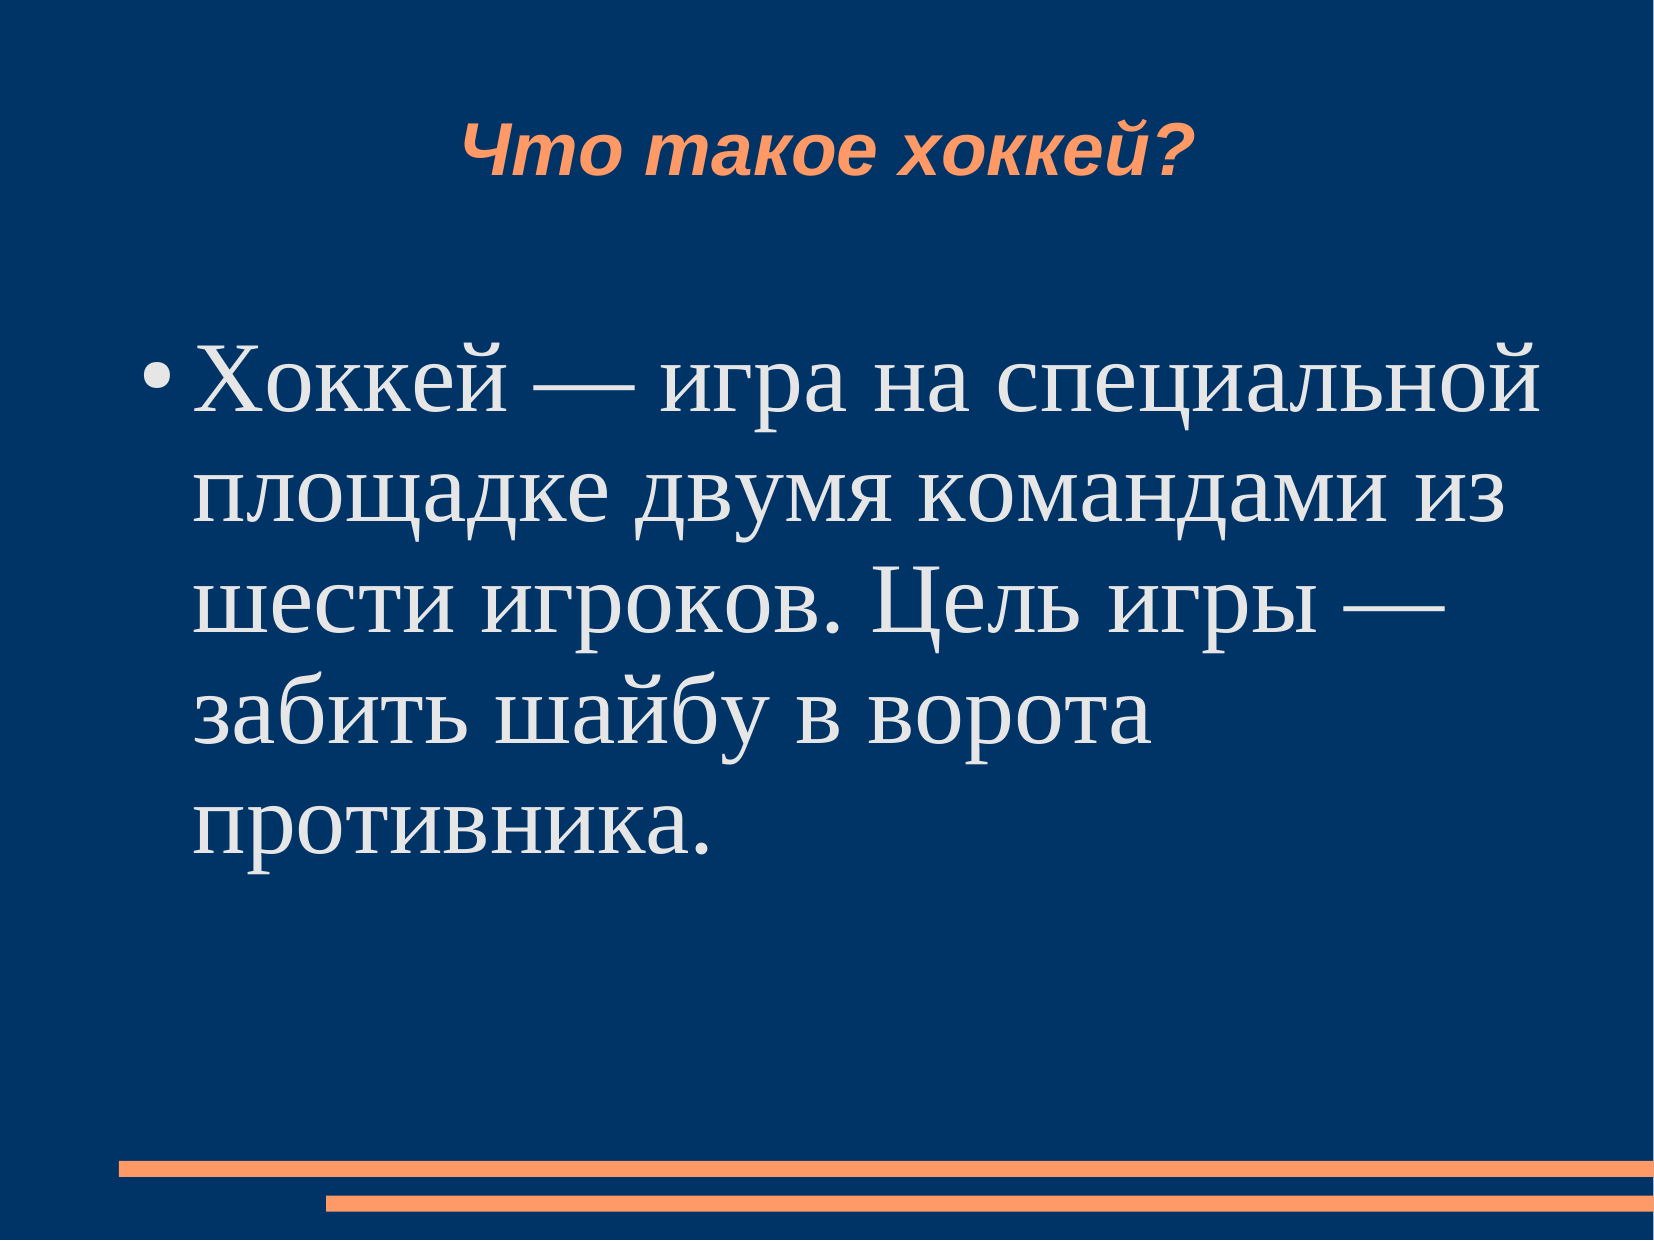

# Что такое хоккей?
Хоккей — игра на специальной площадке двумя командами из шести игроков. Цель игры — забить шайбу в ворота противника.